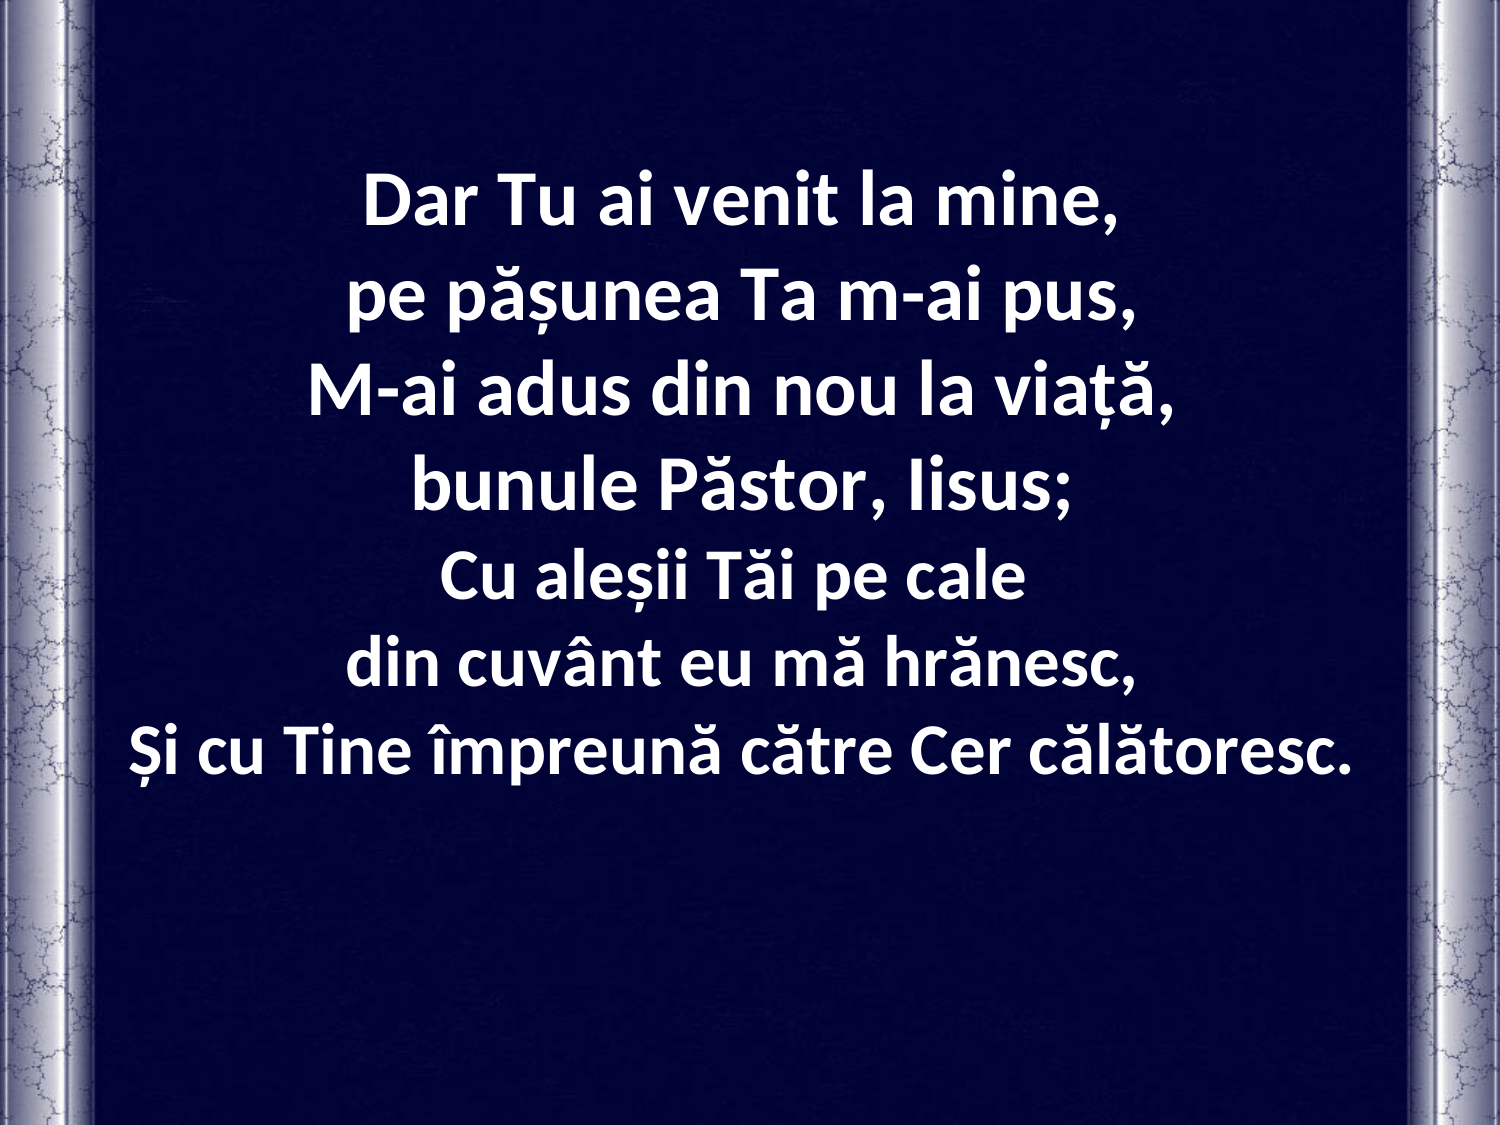

Dar Tu ai venit la mine,
pe păşunea Ta m-ai pus,
M-ai adus din nou la viaţă,
bunule Păstor, Iisus;
Cu aleşii Tăi pe cale
din cuvânt eu mă hrănesc,
Şi cu Tine împreună către Cer călătoresc.
#